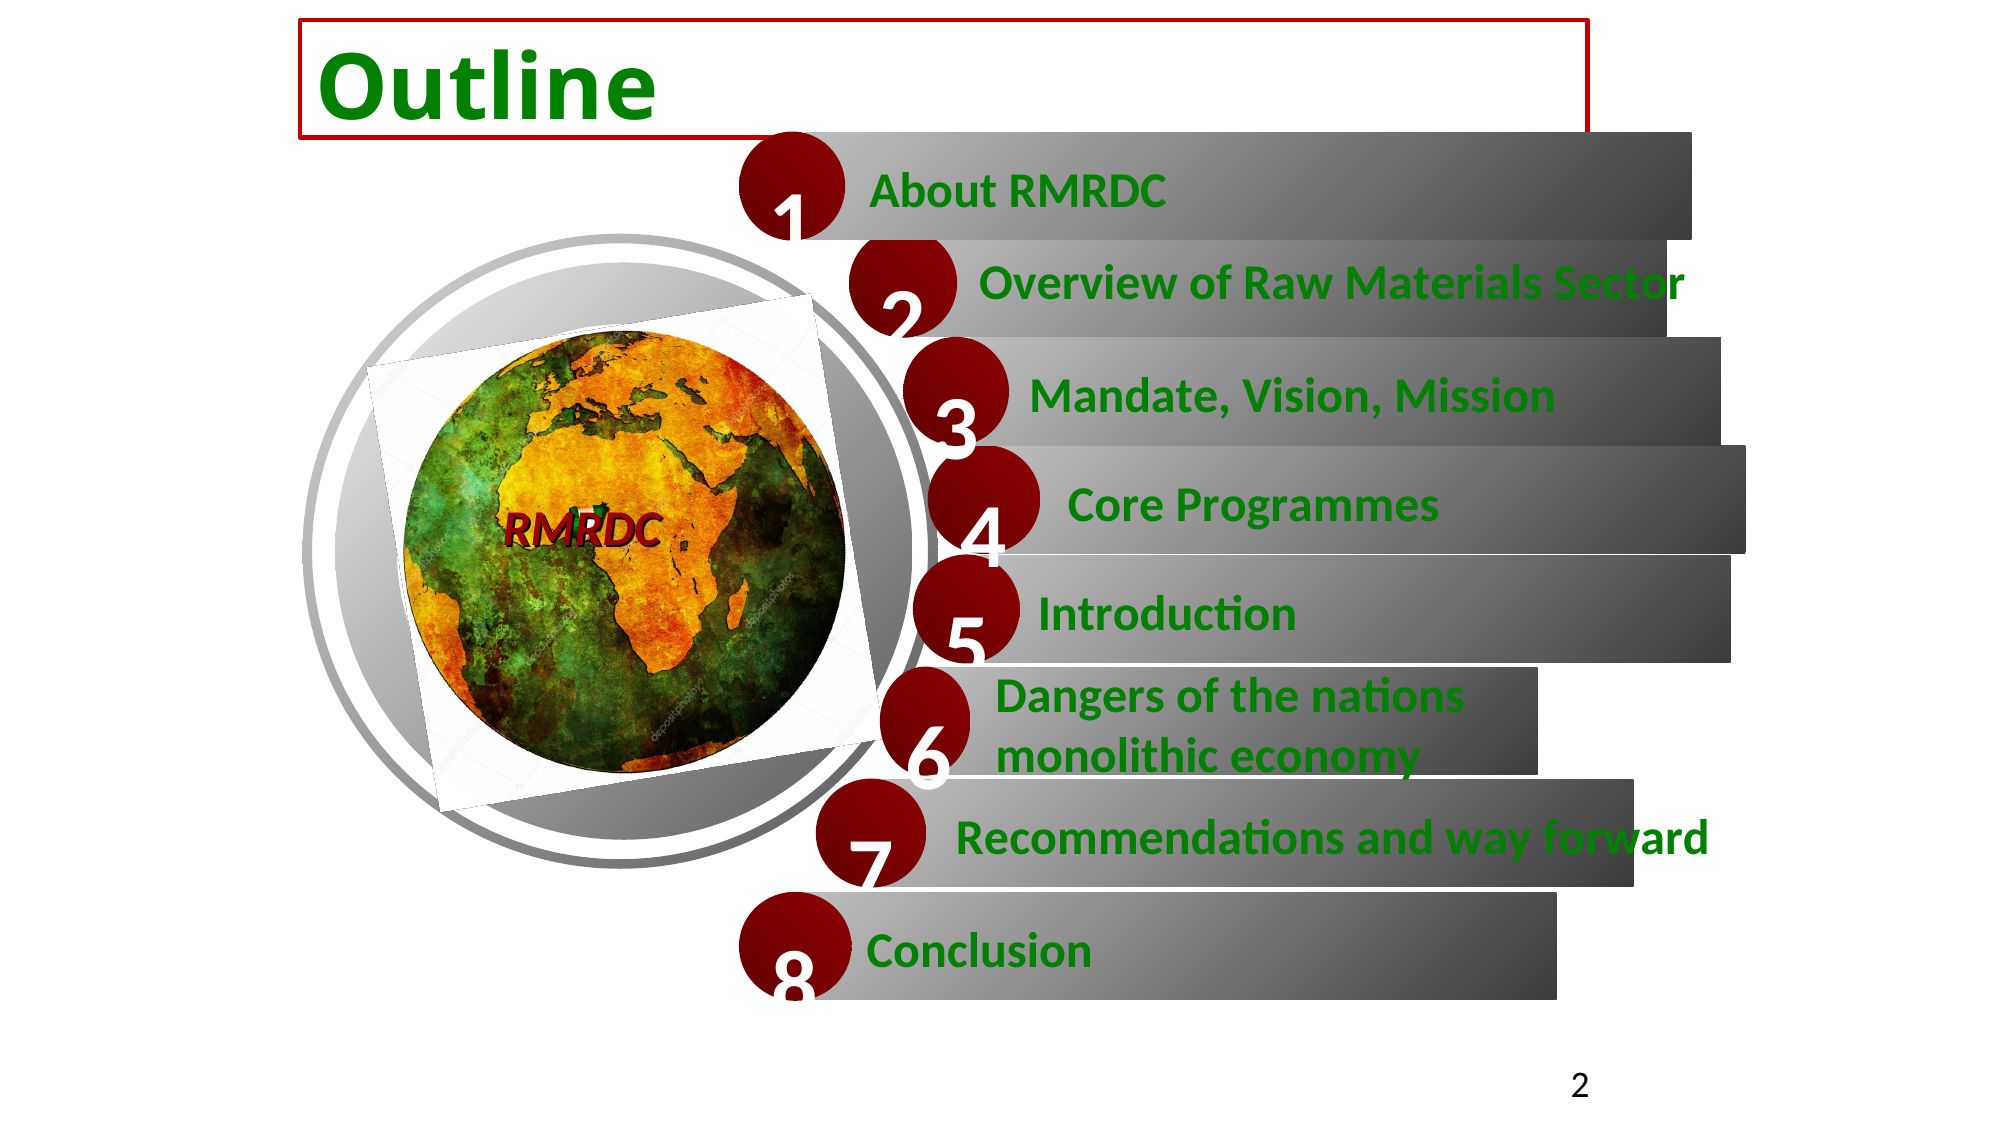

Outline
1
About RMRDC
2
Overview of Raw Materials Sector
3
Mandate, Vision, Mission
4
Core Programmes
RMRDC
5
Introduction
Dangers of the nations monolithic economy
6
7
Recommendations and way forward
8
Conclusion